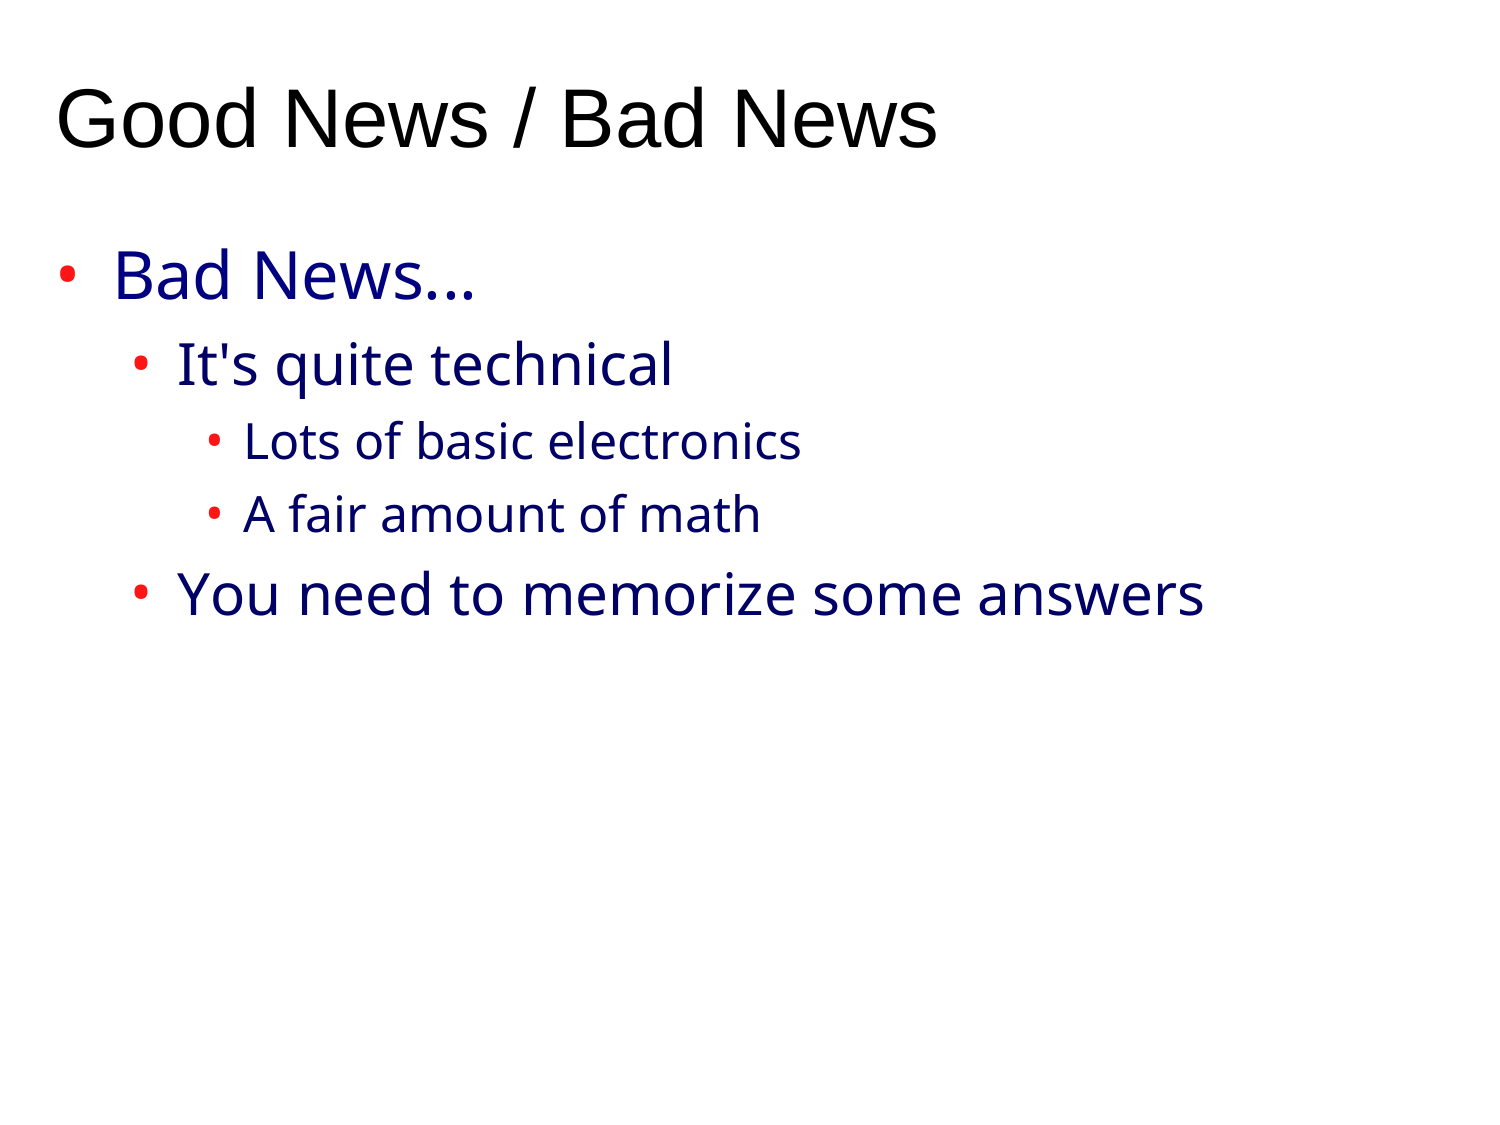

# Good News / Bad News
Bad News...
It's quite technical
Lots of basic electronics
A fair amount of math
You need to memorize some answers